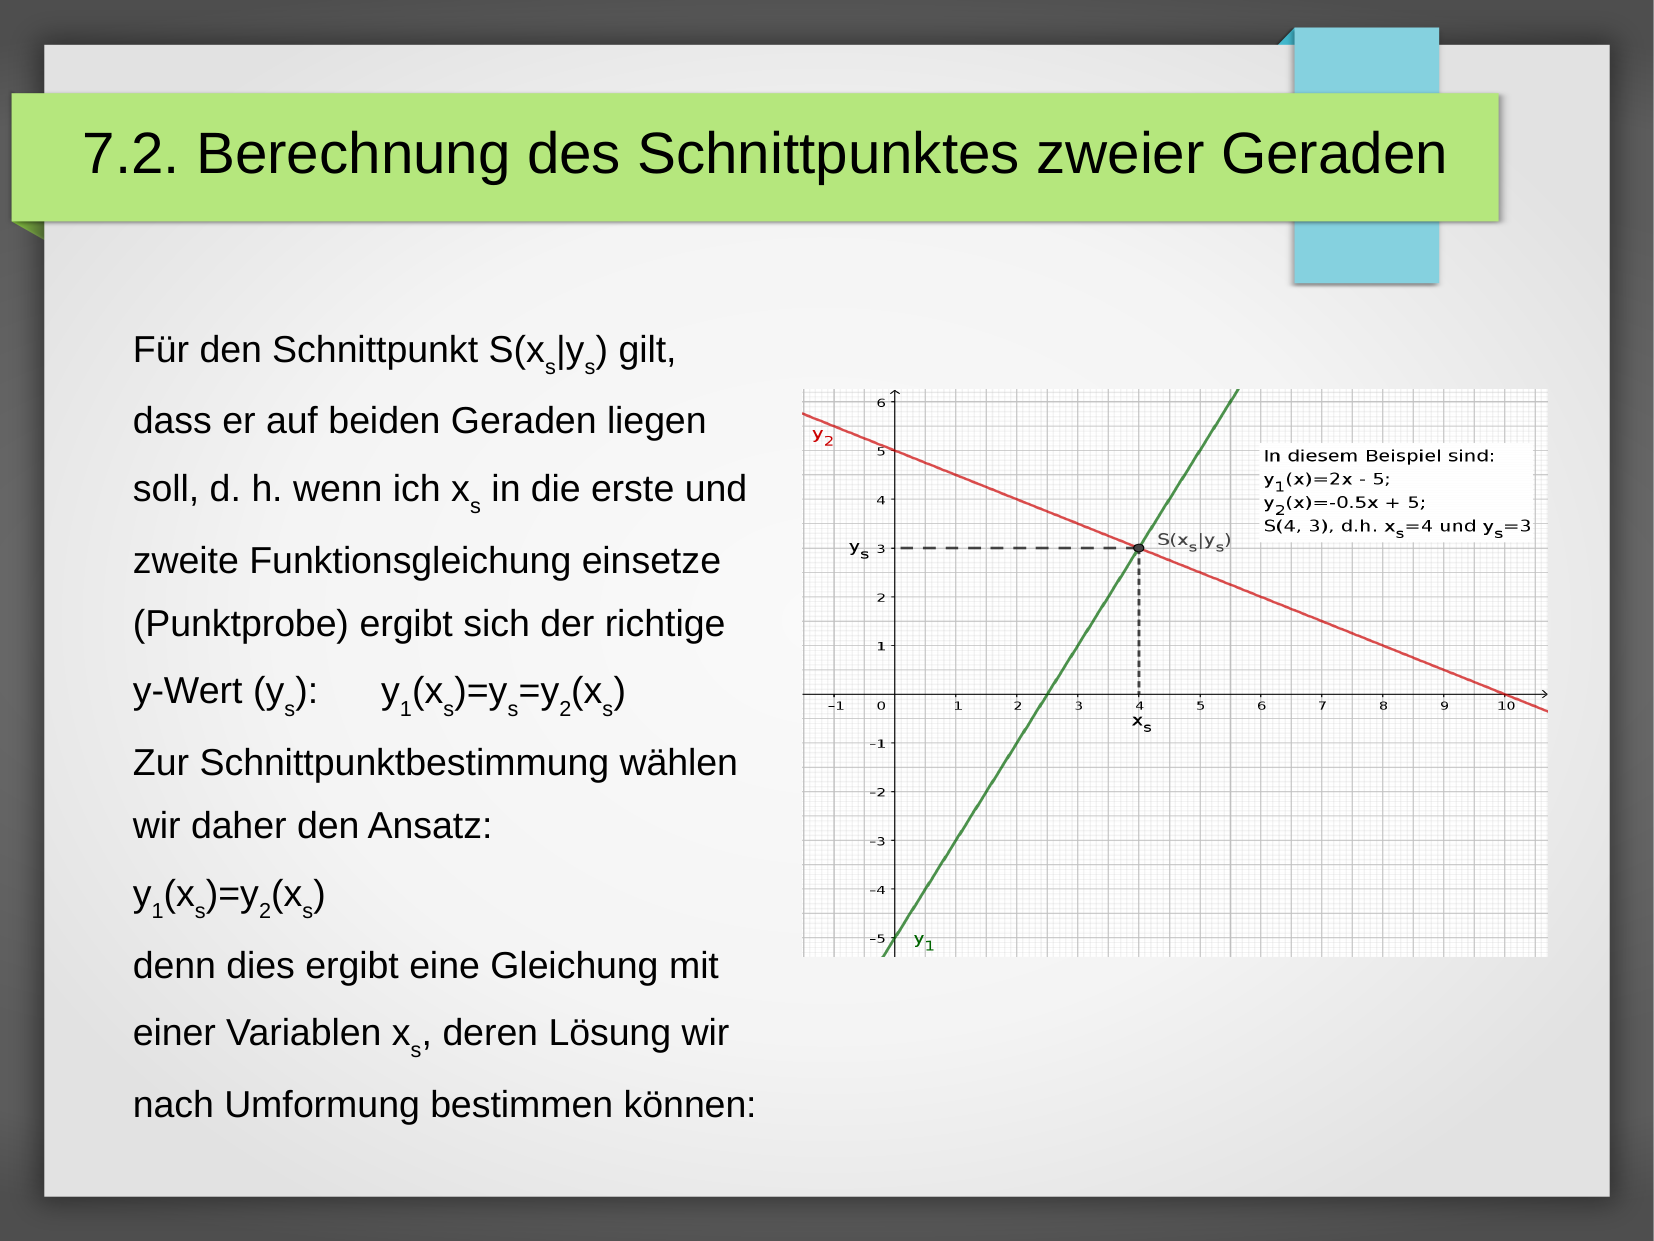

# 7.2. Berechnung des Schnittpunktes zweier Geraden
Für den Schnittpunkt S(xs|ys) gilt, dass er auf beiden Geraden liegen soll, d. h. wenn ich xs in die erste und zweite Funktionsgleichung einsetze (Punktprobe) ergibt sich der richtige y-Wert (ys): y1(xs)=ys=y2(xs)
Zur Schnittpunktbestimmung wählen wir daher den Ansatz:
y1(xs)=y2(xs)
denn dies ergibt eine Gleichung mit einer Variablen xs, deren Lösung wir nach Umformung bestimmen können: